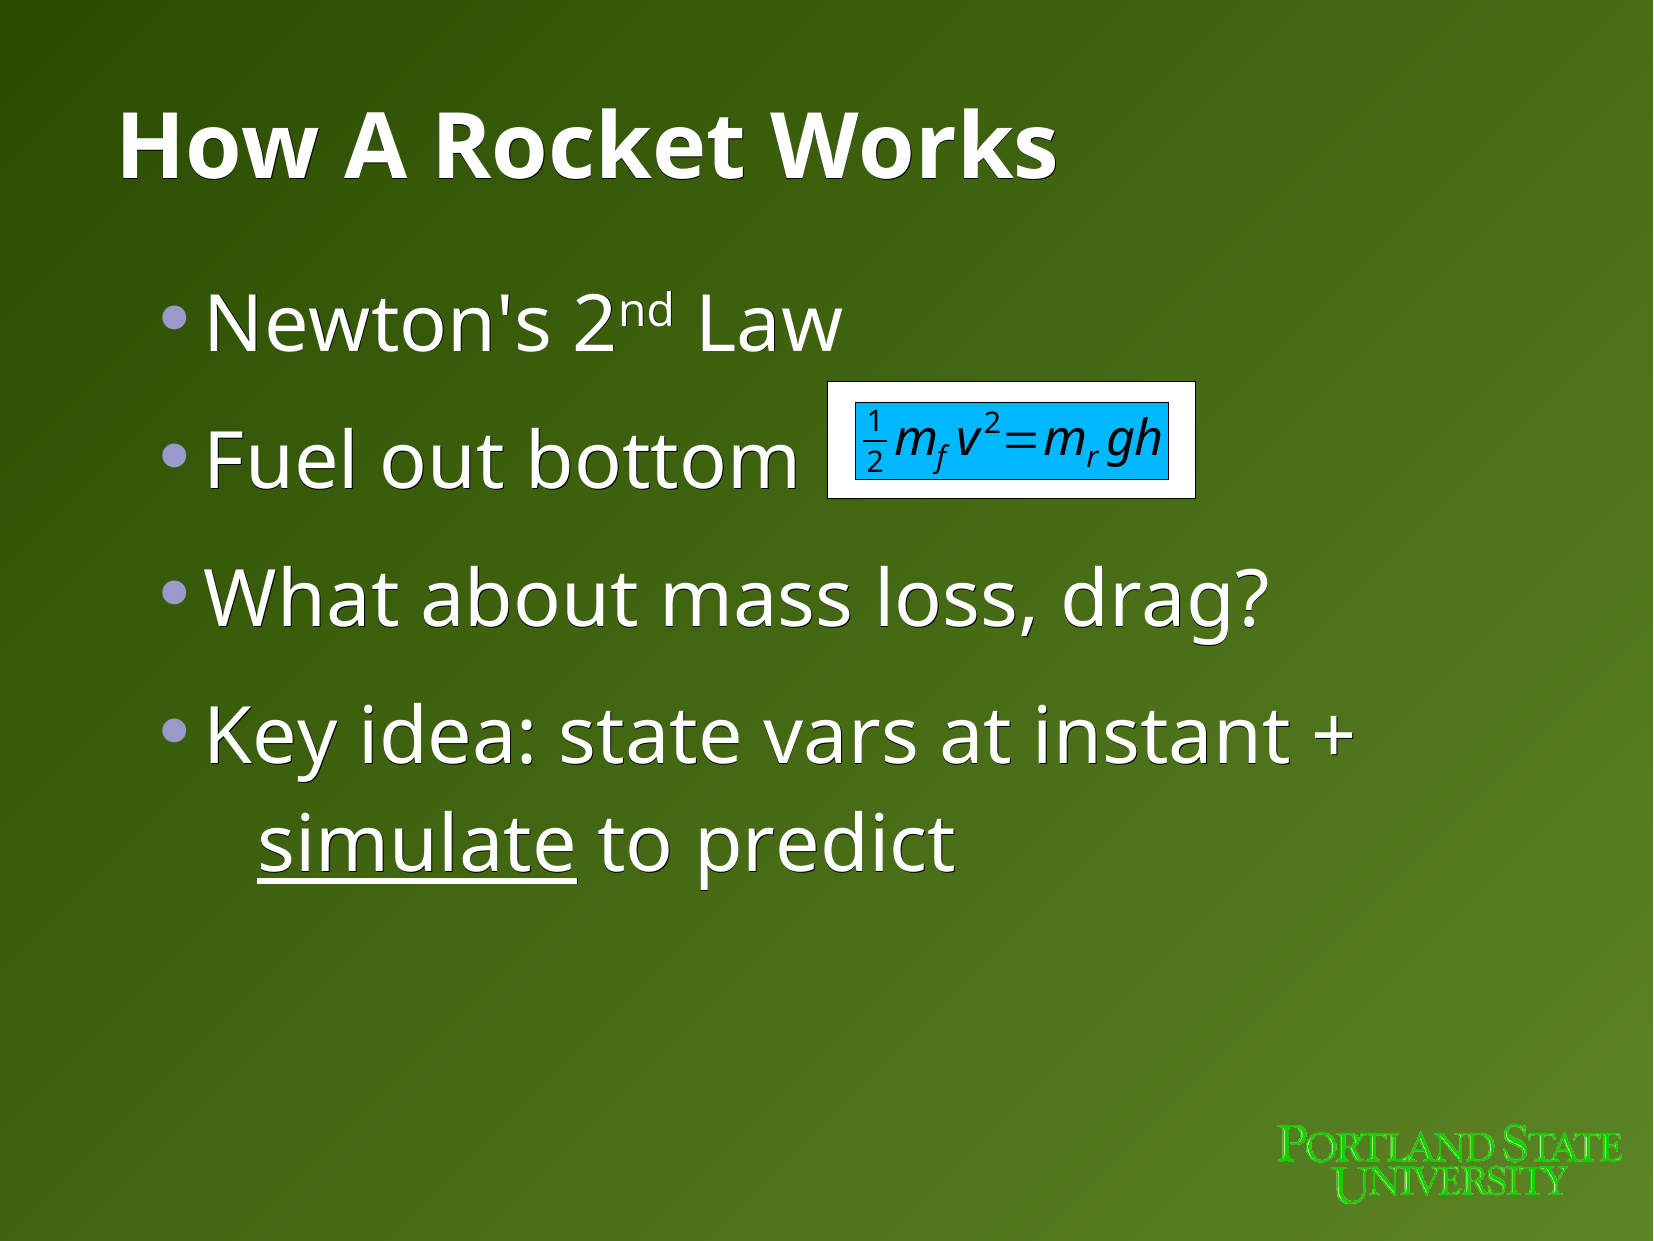

# How A Rocket Works
Newton's 2nd Law
Fuel out bottom
What about mass loss, drag?
Key idea: state vars at instant +
simulate to predict